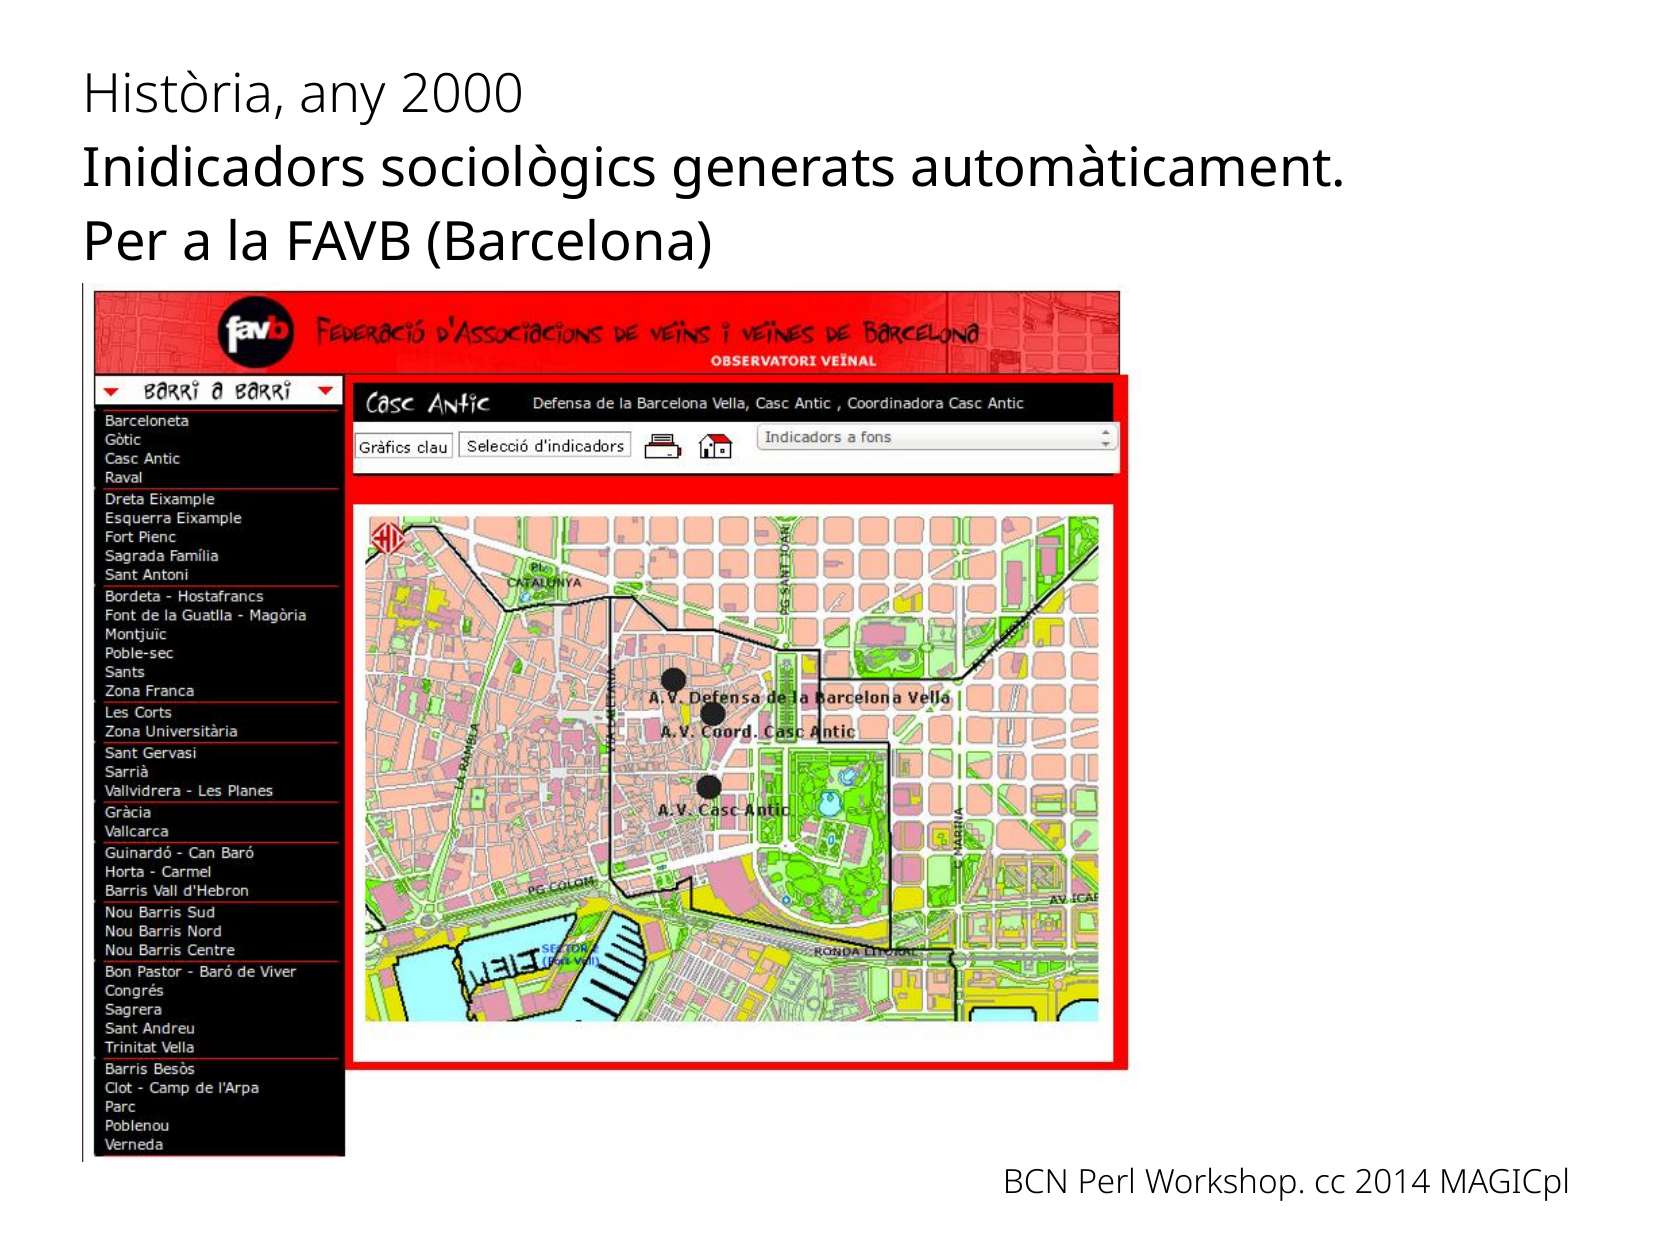

Història, any 2000
Inidicadors sociològics generats automàticament.
Per a la FAVB (Barcelona)
# BCN Perl Workshop. cc 2014 MAGICpl